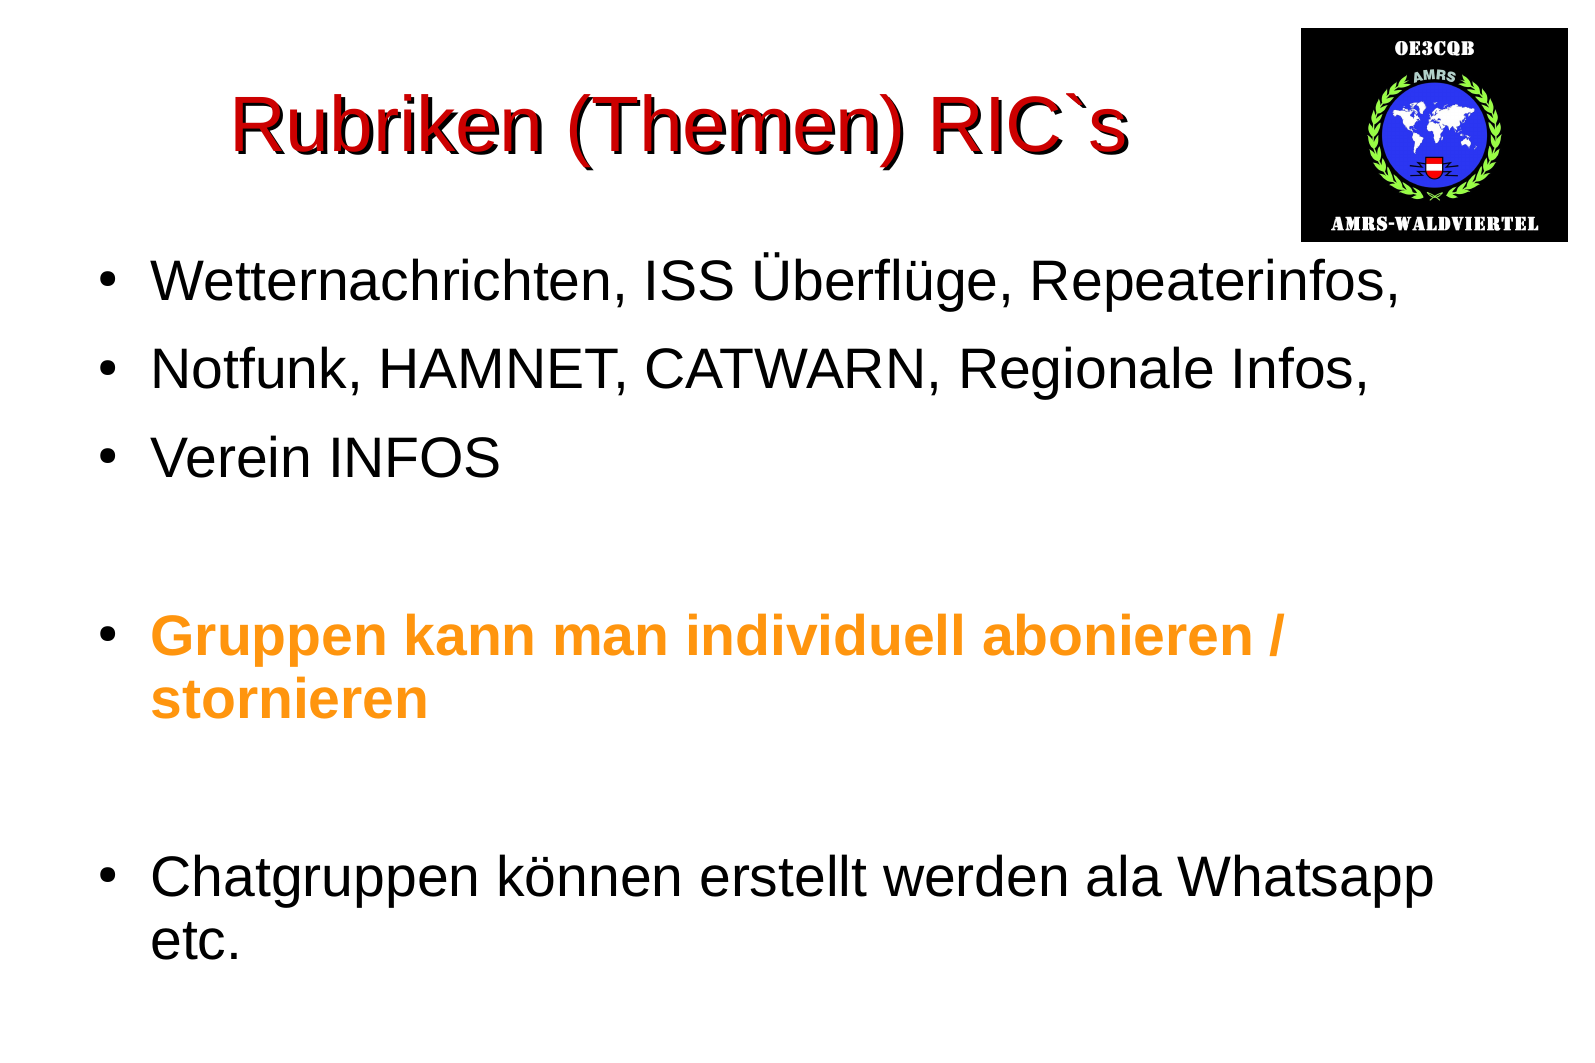

# Rubriken (Themen) RIC`s
Wetternachrichten, ISS Überflüge, Repeaterinfos,
Notfunk, HAMNET, CATWARN, Regionale Infos,
Verein INFOS
Gruppen kann man individuell abonieren / stornieren
Chatgruppen können erstellt werden ala Whatsapp etc.